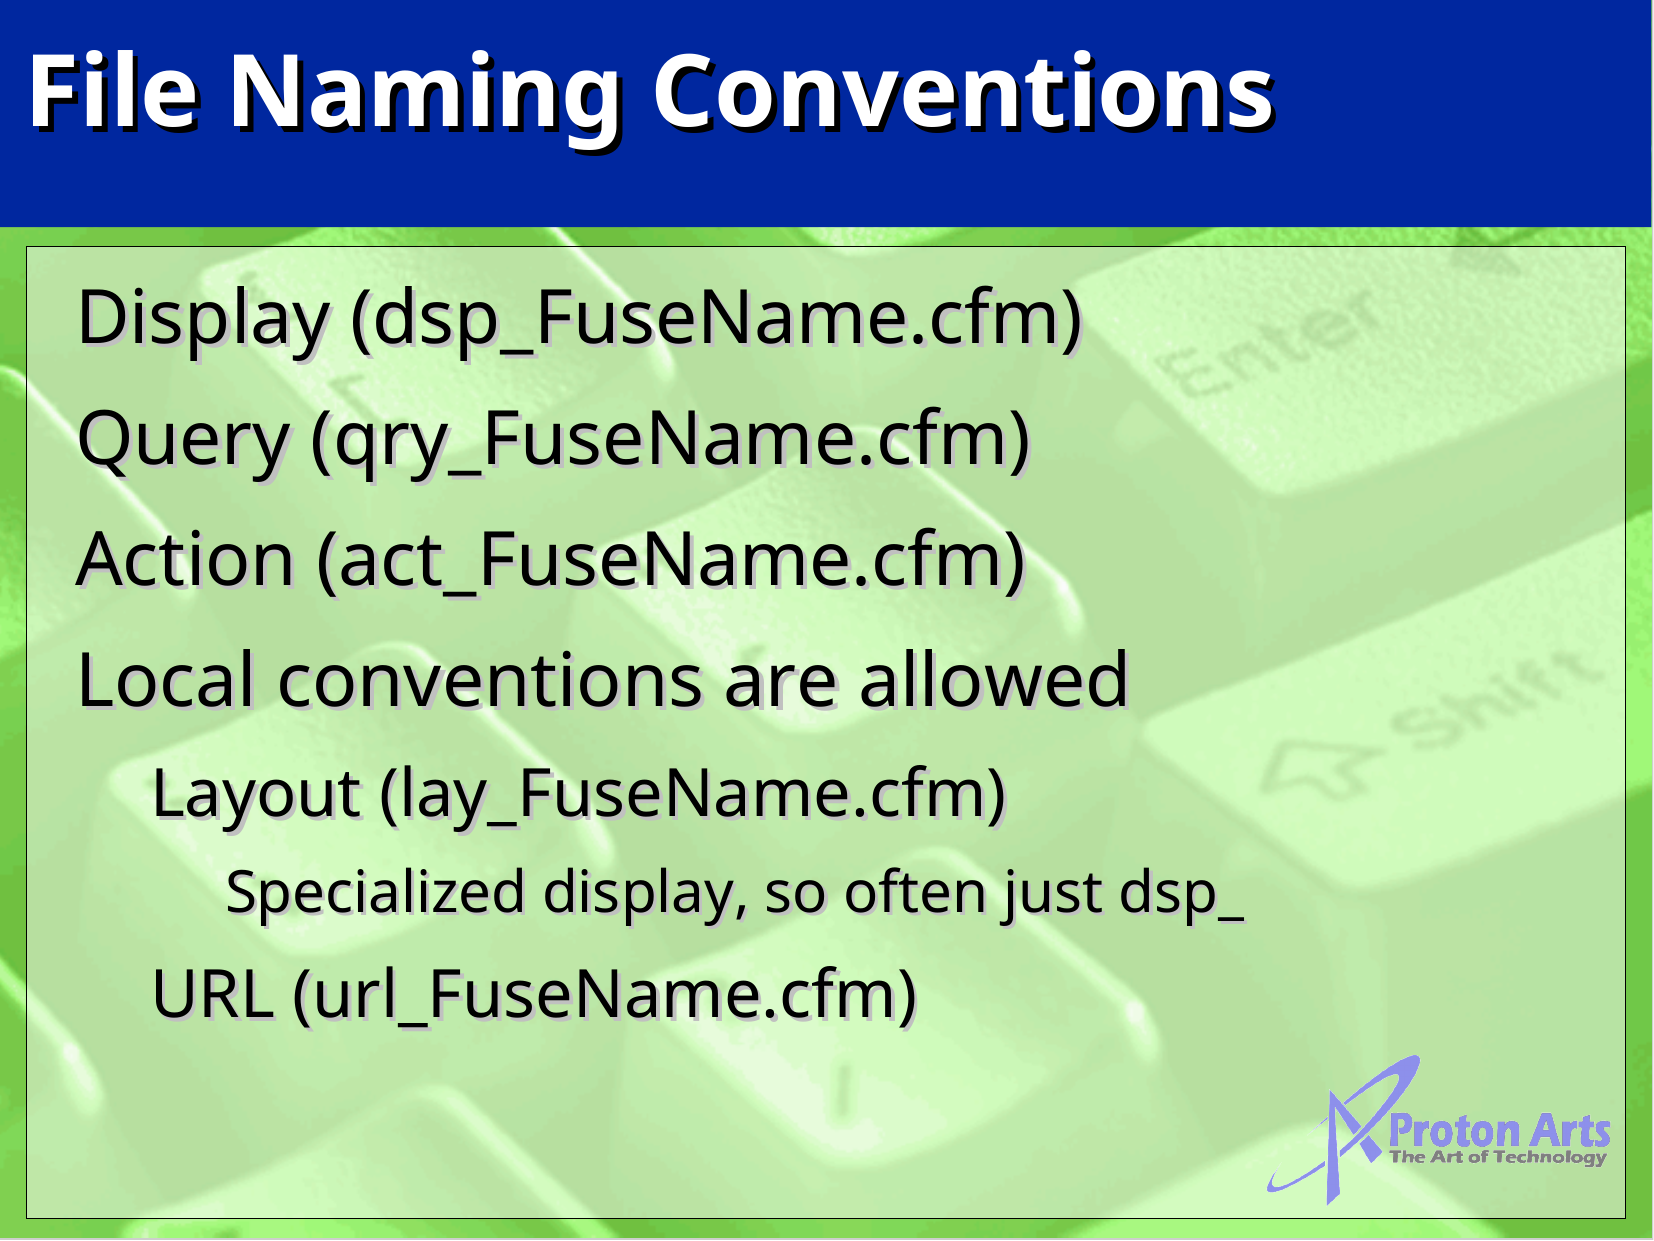

# File Naming Conventions
Display (dsp_FuseName.cfm)
Query (qry_FuseName.cfm)
Action (act_FuseName.cfm)
Local conventions are allowed
Layout (lay_FuseName.cfm)
Specialized display, so often just dsp_
URL (url_FuseName.cfm)